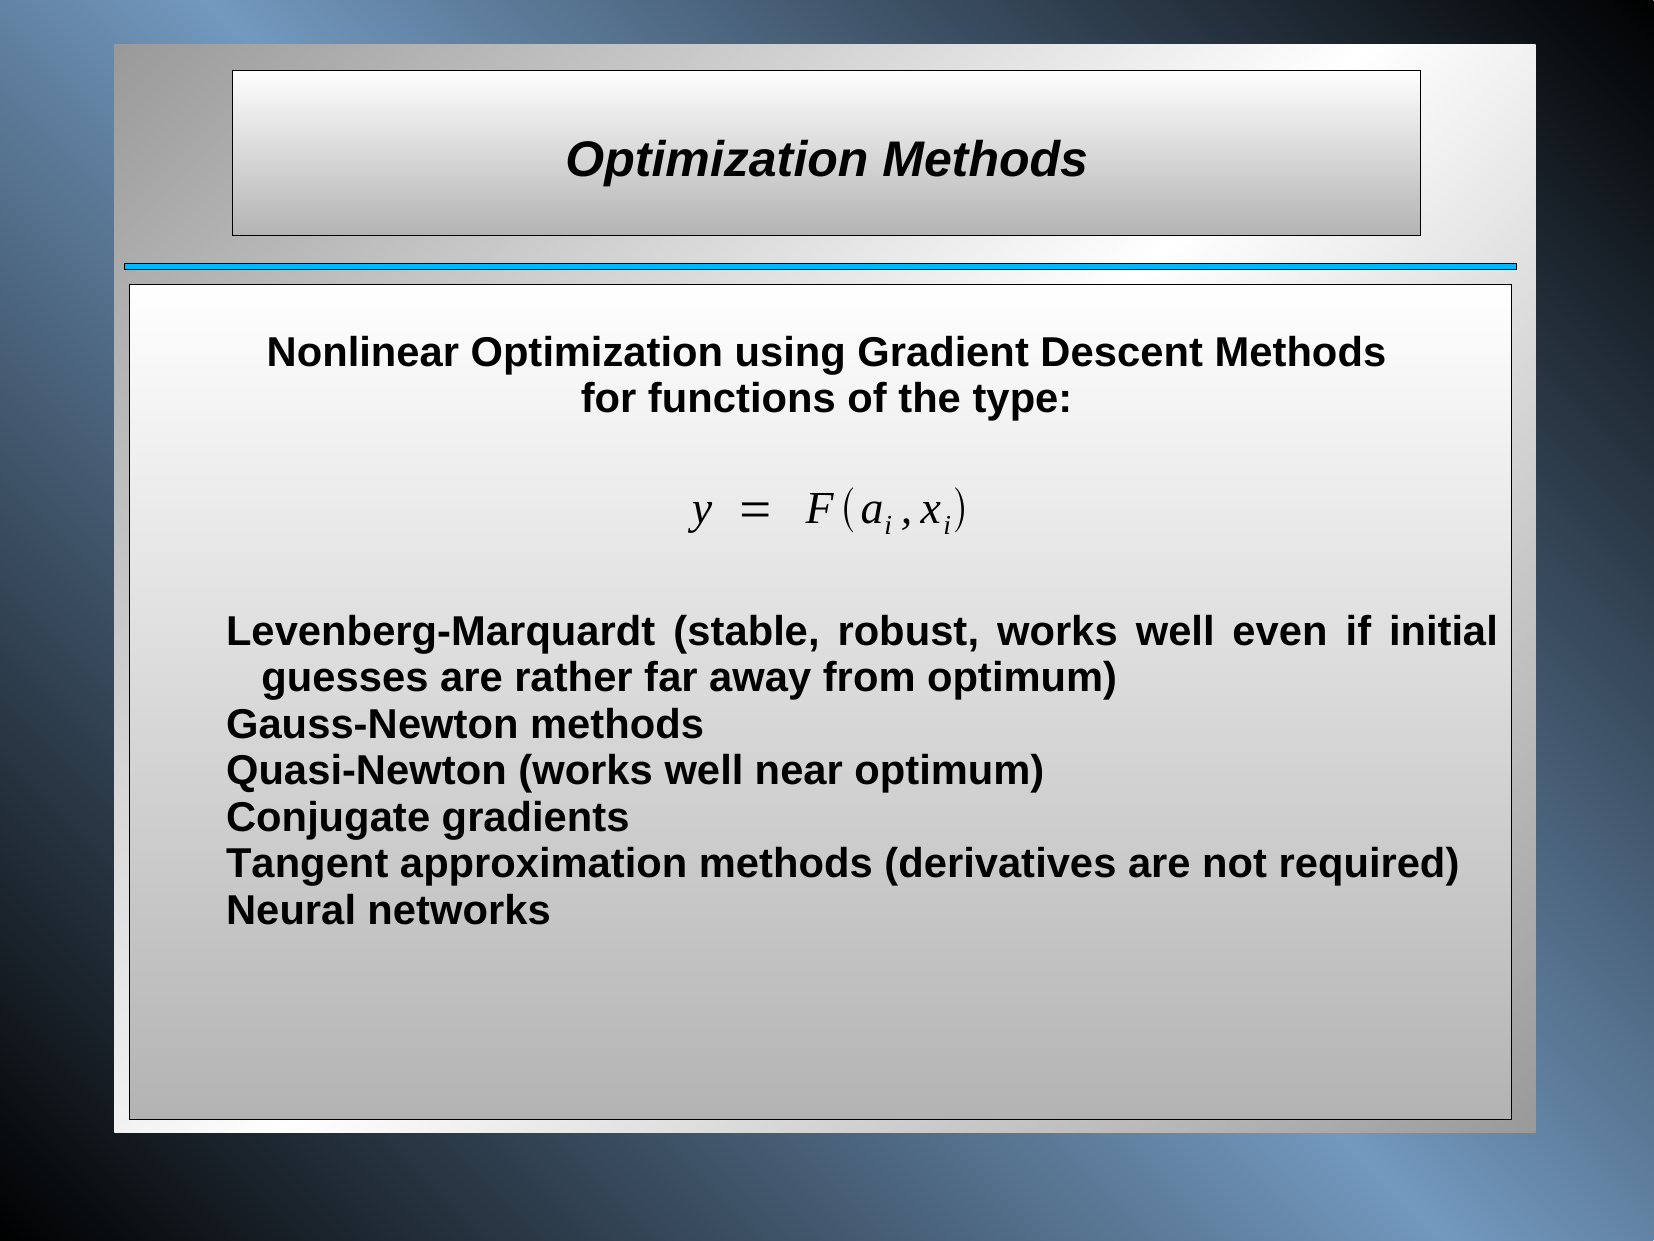

Optimization Methods
Nonlinear Optimization using Gradient Descent Methods
for functions of the type:
Levenberg-Marquardt (stable, robust, works well even if initial guesses are rather far away from optimum)
Gauss-Newton methods
Quasi-Newton (works well near optimum)
Conjugate gradients
Tangent approximation methods (derivatives are not required)
Neural networks